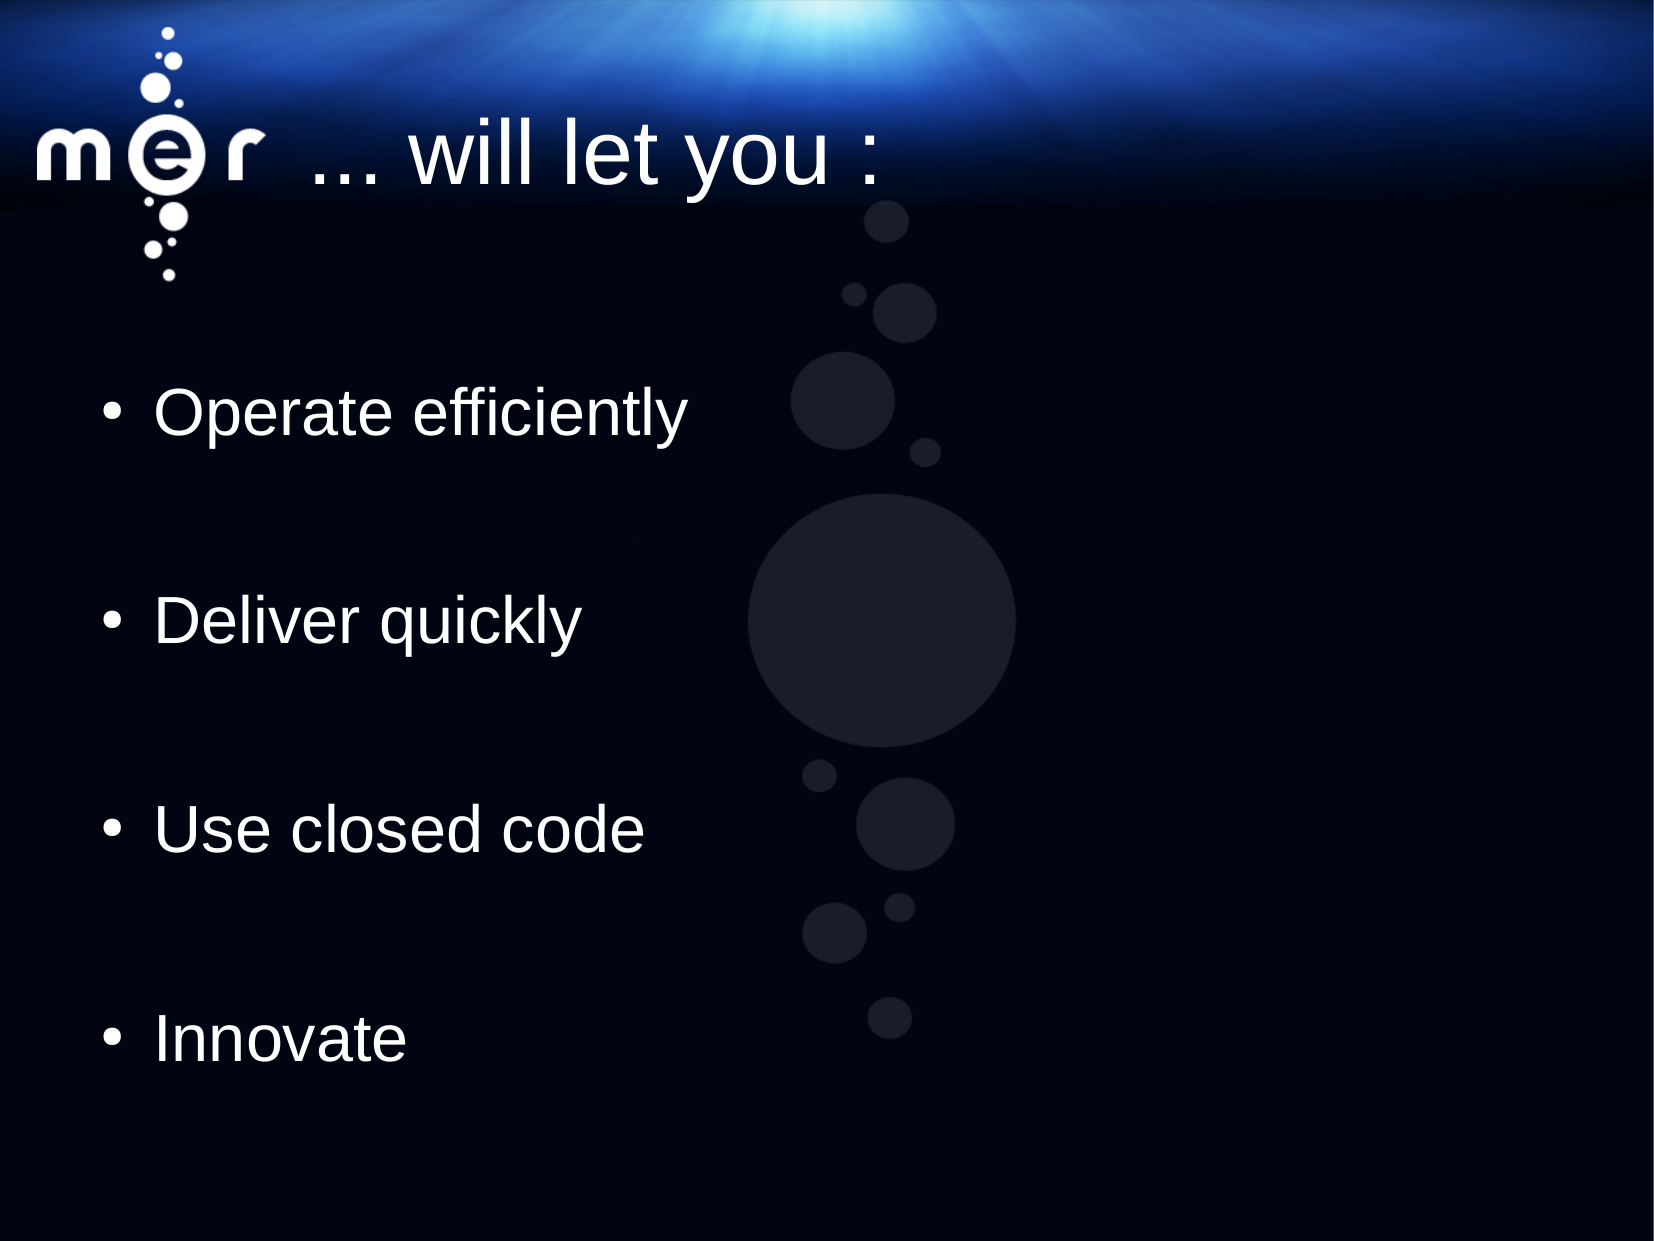

# ... will let you :
Operate efficiently
Deliver quickly
Use closed code
Innovate